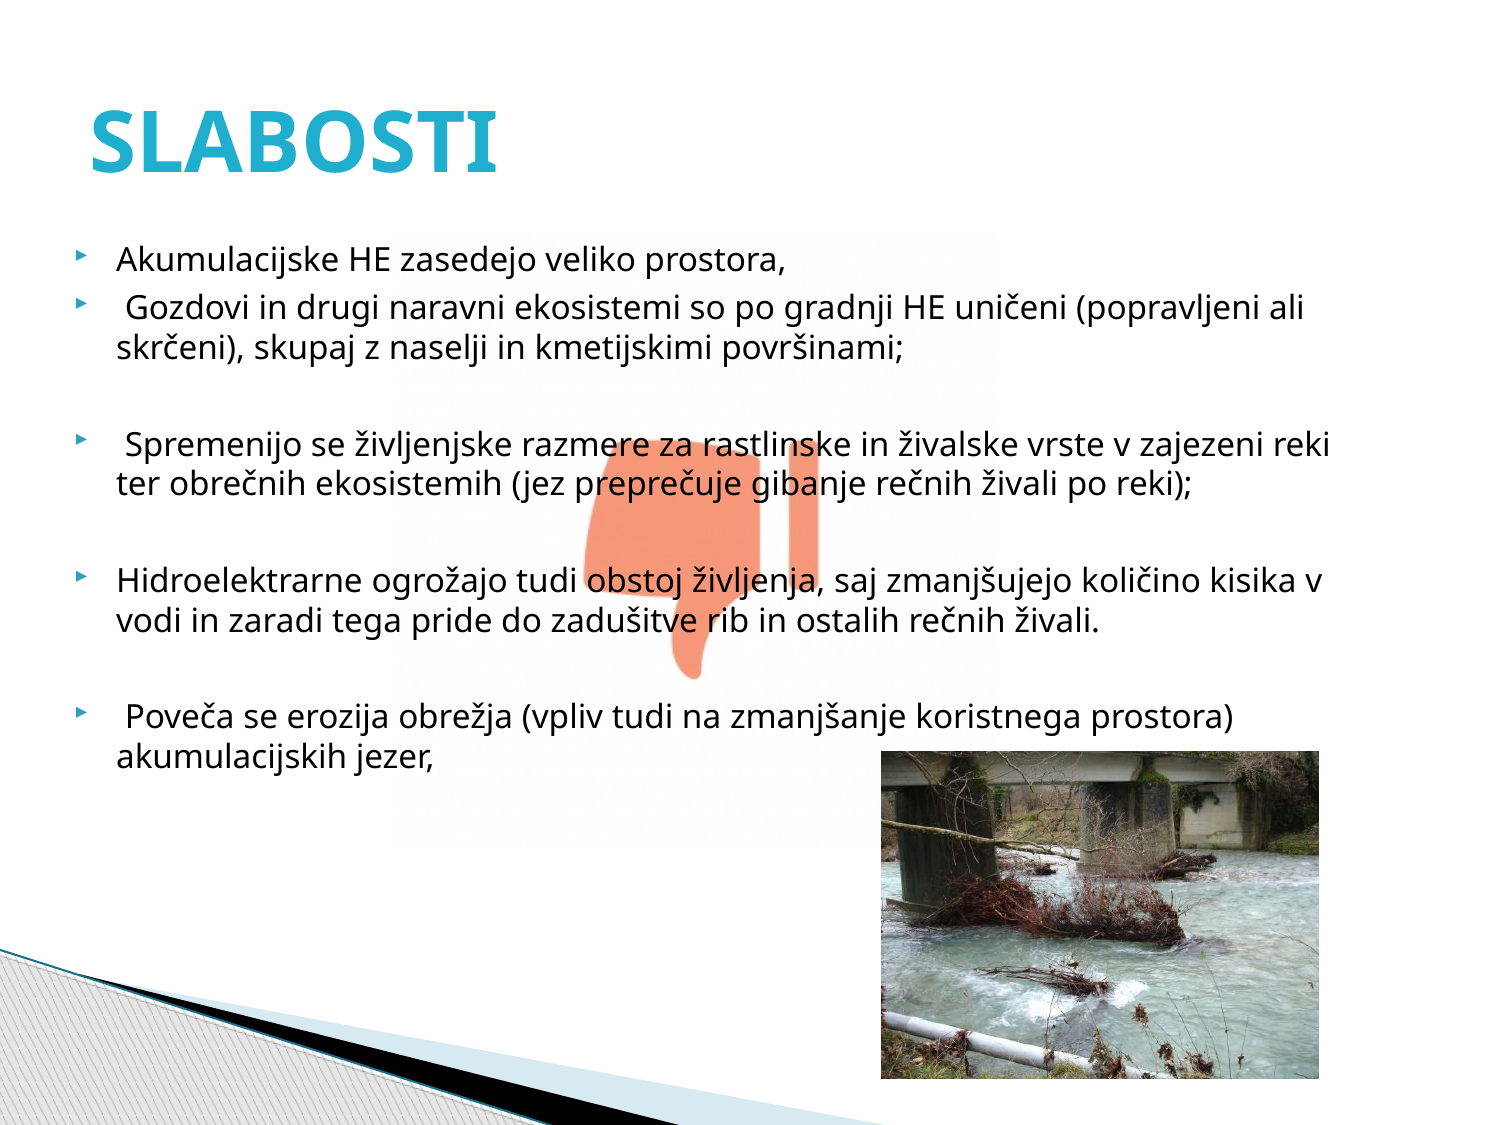

SLABOSTI
# Akumulacijske HE zasedejo veliko prostora,
 Gozdovi in drugi naravni ekosistemi so po gradnji HE uničeni (popravljeni ali skrčeni), skupaj z naselji in kmetijskimi površinami;
 Spremenijo se življenjske razmere za rastlinske in živalske vrste v zajezeni reki ter obrečnih ekosistemih (jez preprečuje gibanje rečnih živali po reki);
Hidroelektrarne ogrožajo tudi obstoj življenja, saj zmanjšujejo količino kisika v vodi in zaradi tega pride do zadušitve rib in ostalih rečnih živali.
 Poveča se erozija obrežja (vpliv tudi na zmanjšanje koristnega prostora) akumulacijskih jezer,